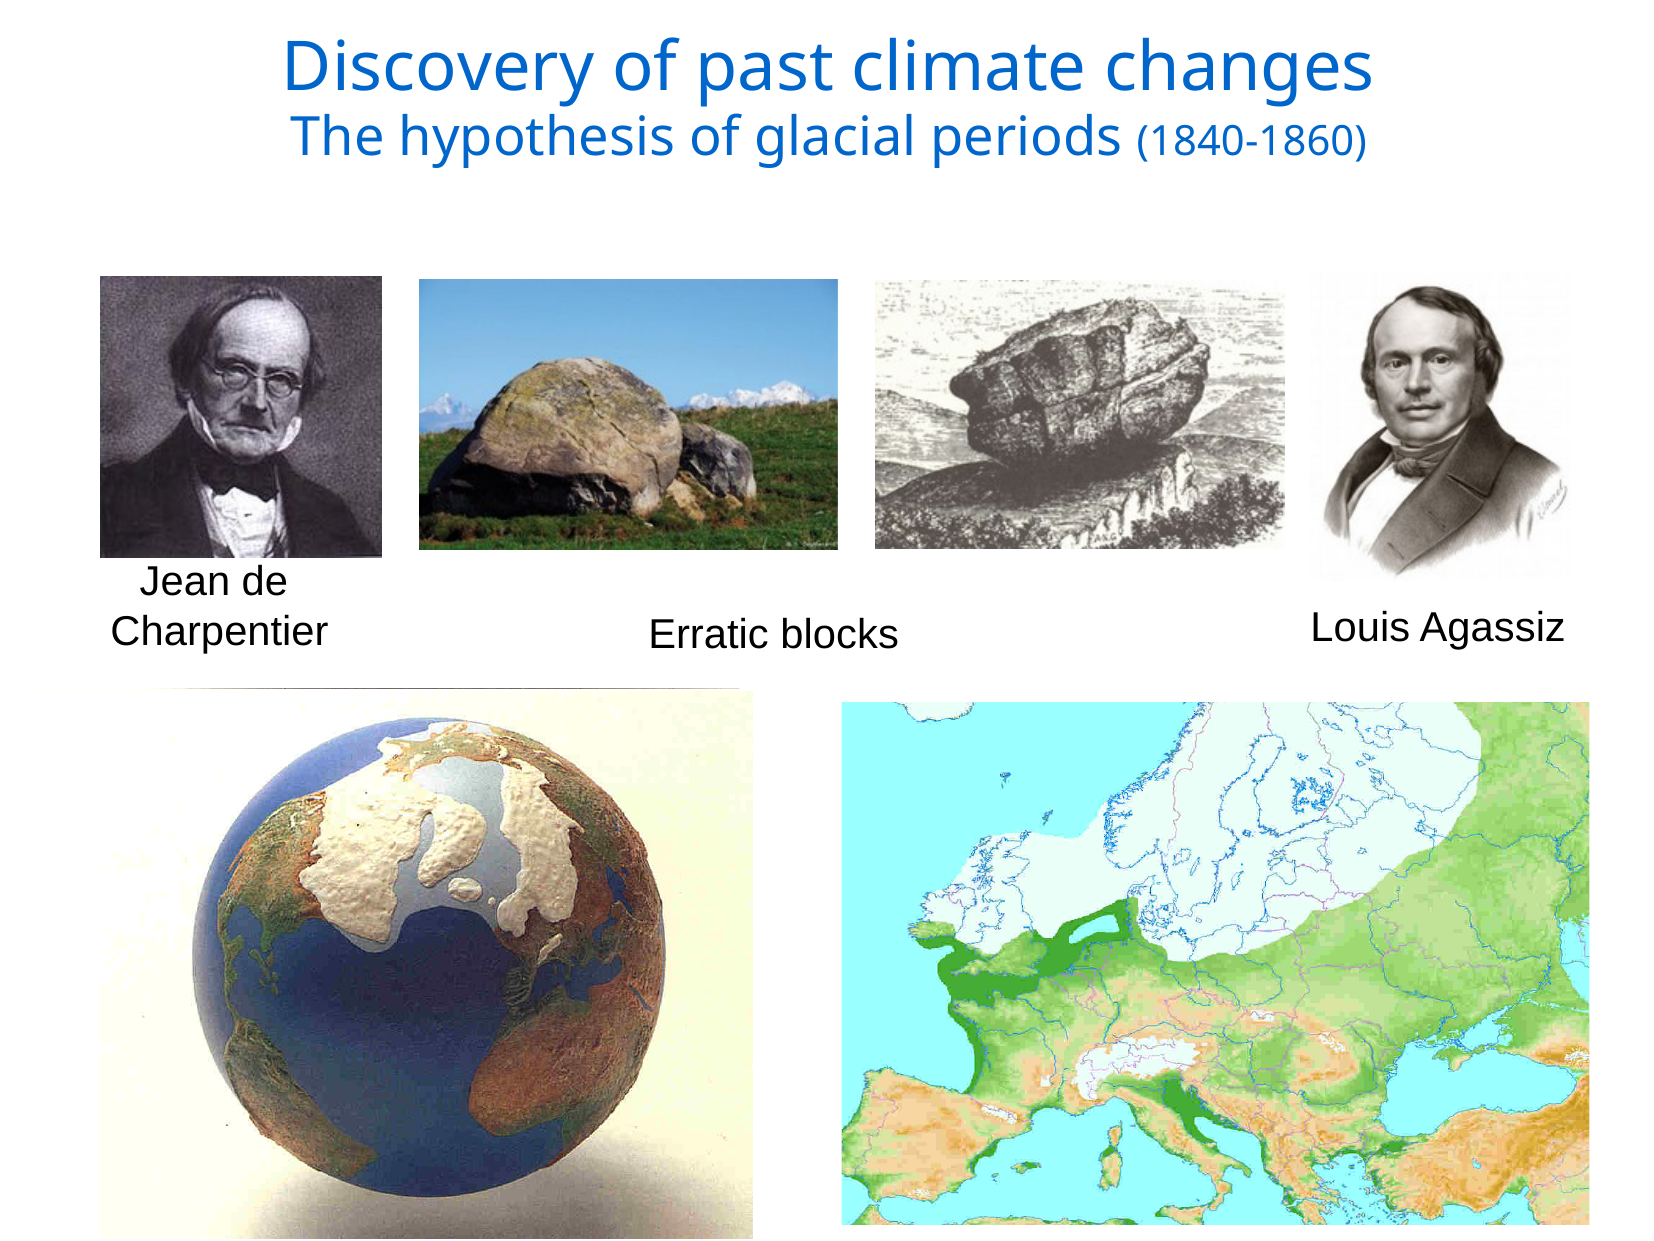

# Discovery of past climate changes The hypothesis of glacial periods (1840-1860)
Jean de
Charpentier
Louis Agassiz
Erratic blocks